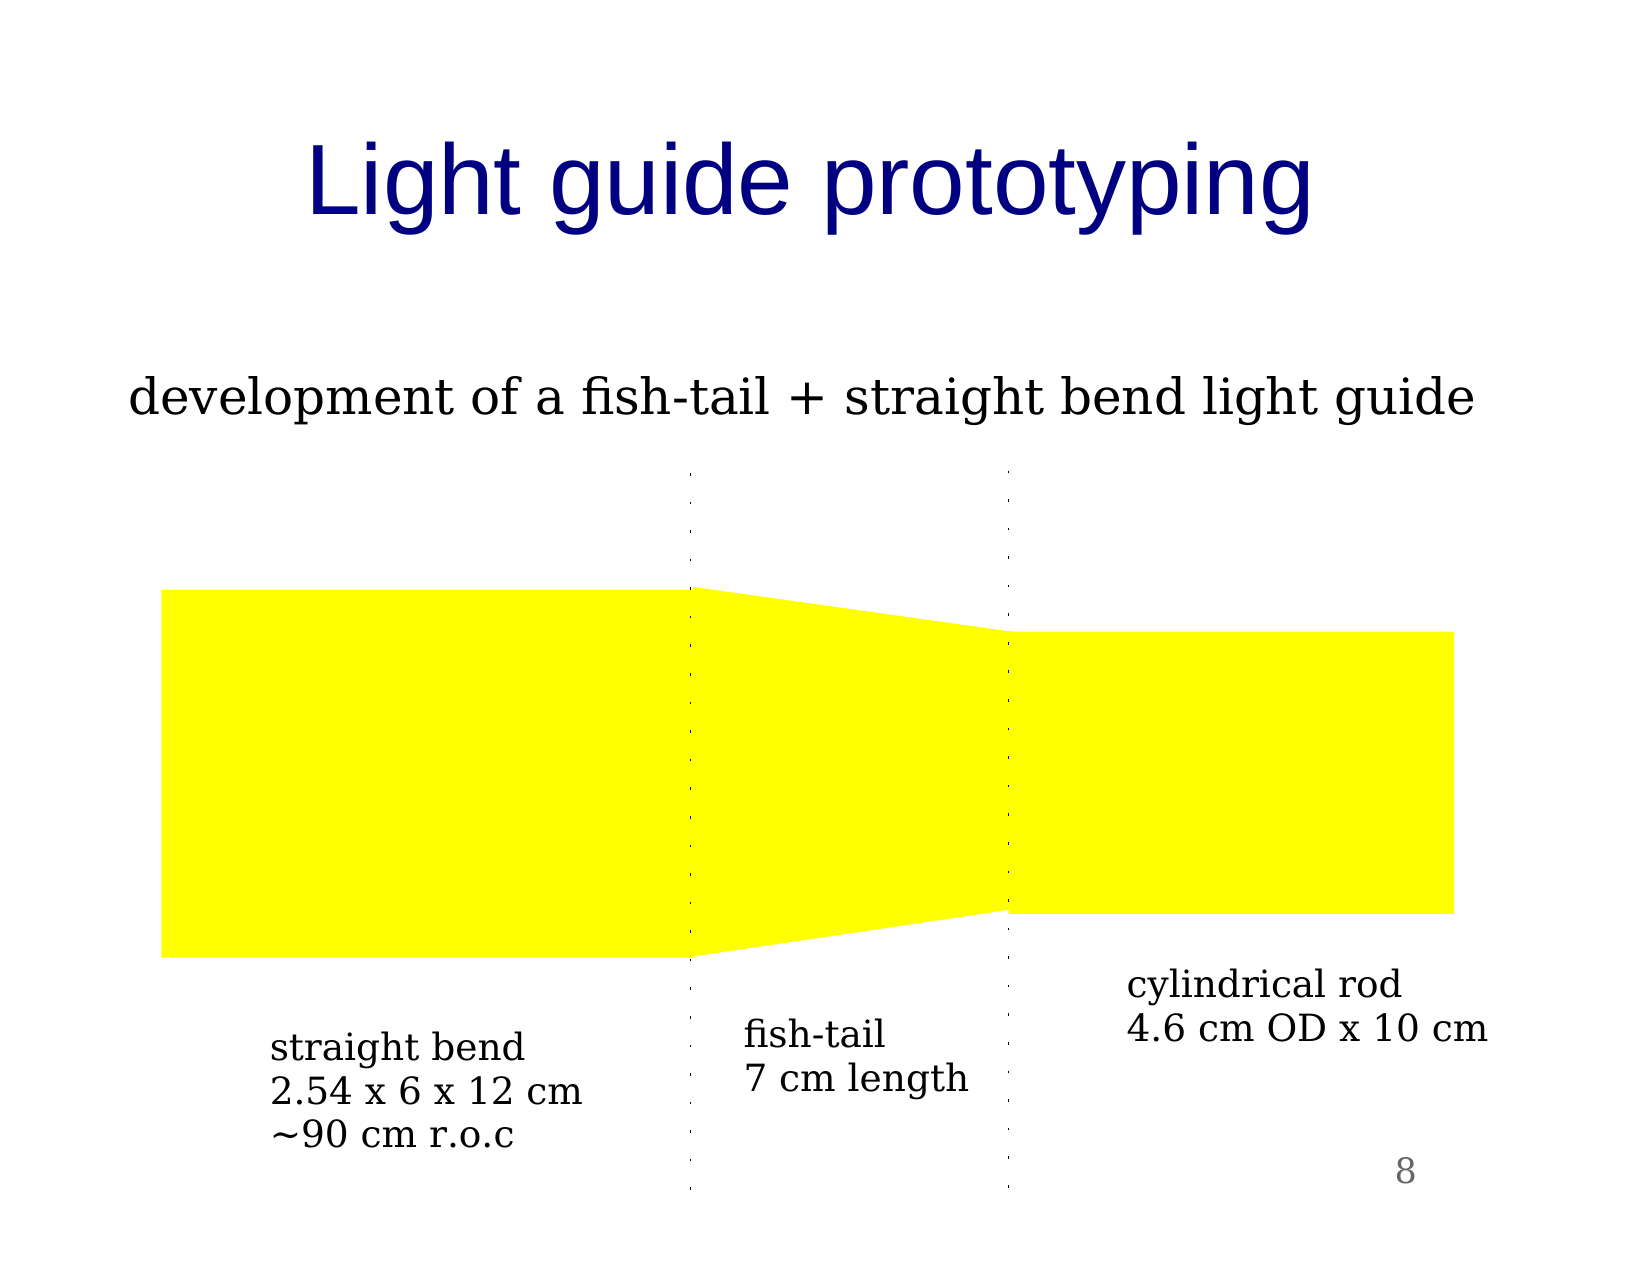

Light guide prototyping
development of a fish-tail + straight bend light guide
cylindrical rod
4.6 cm OD x 10 cm
fish-tail
7 cm length
straight bend
2.54 x 6 x 12 cm
~90 cm r.o.c